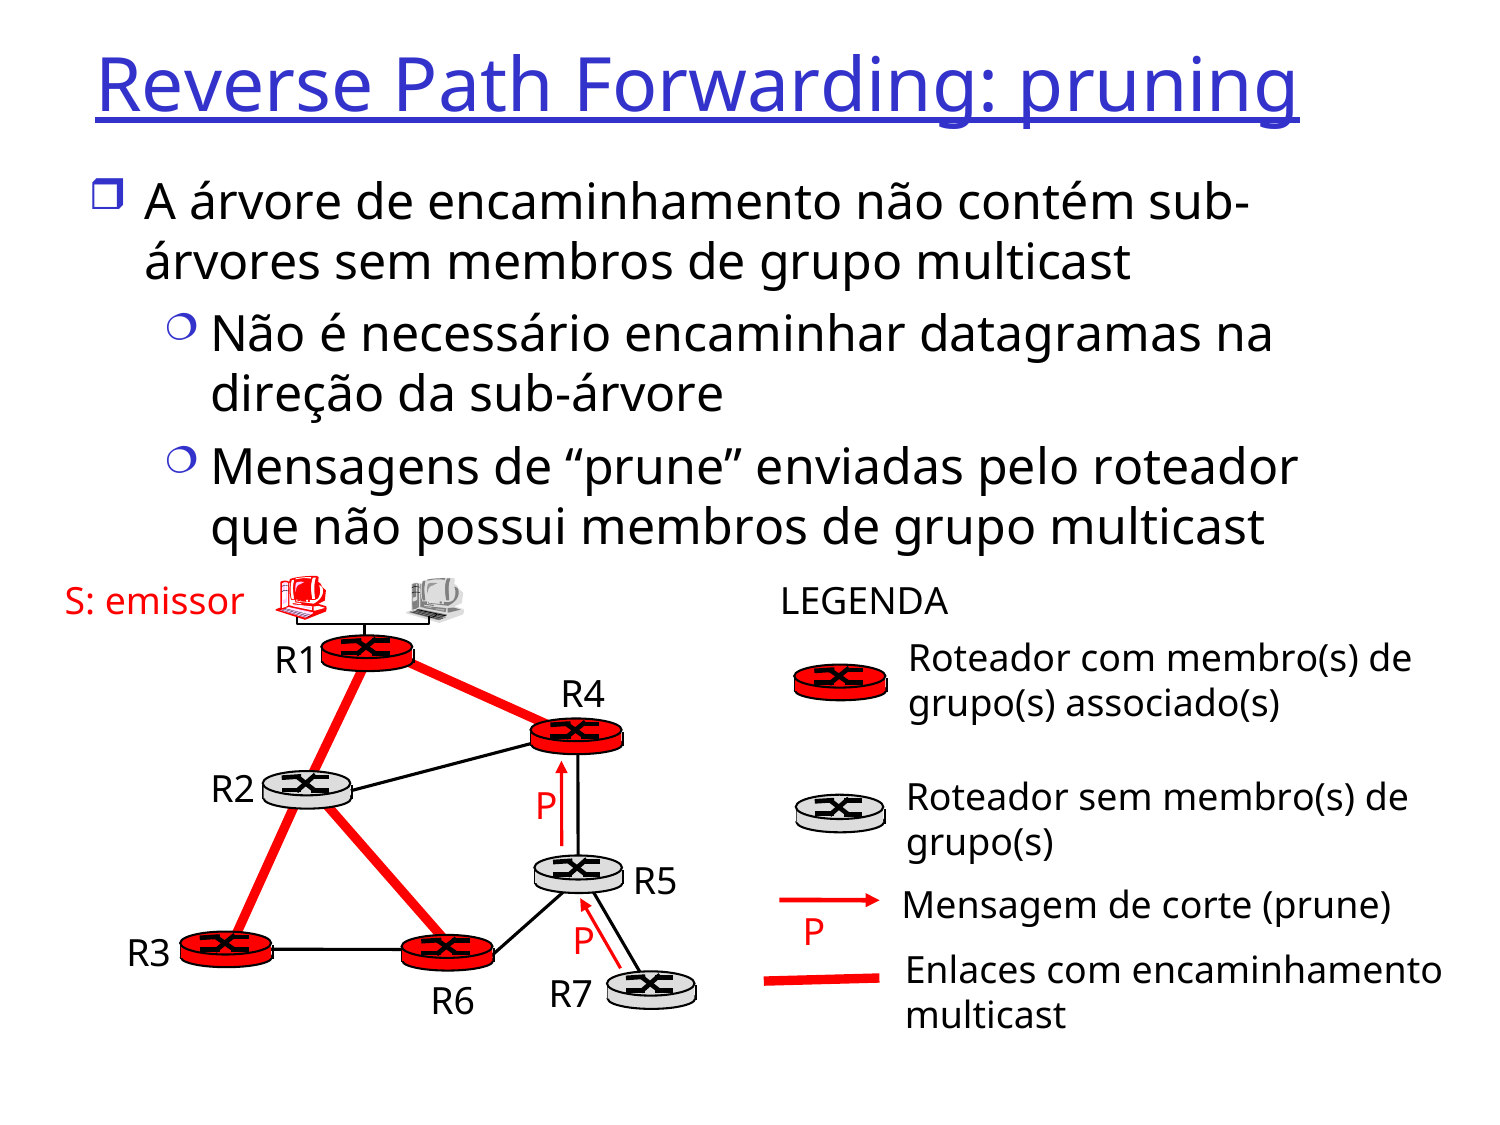

Reverse Path Forwarding: pruning
A árvore de encaminhamento não contém sub-árvores sem membros de grupo multicast
Não é necessário encaminhar datagramas na direção da sub-árvore
Mensagens de “prune” enviadas pelo roteador que não possui membros de grupo multicast
S: emissor
LEGENDA
Roteador com membro(s) de
grupo(s) associado(s)
R1
R4
R2
Roteador sem membro(s) de
grupo(s)
P
R5
Mensagem de corte (prune)
P
P
R3
Enlaces com encaminhamento
multicast
R7
R6